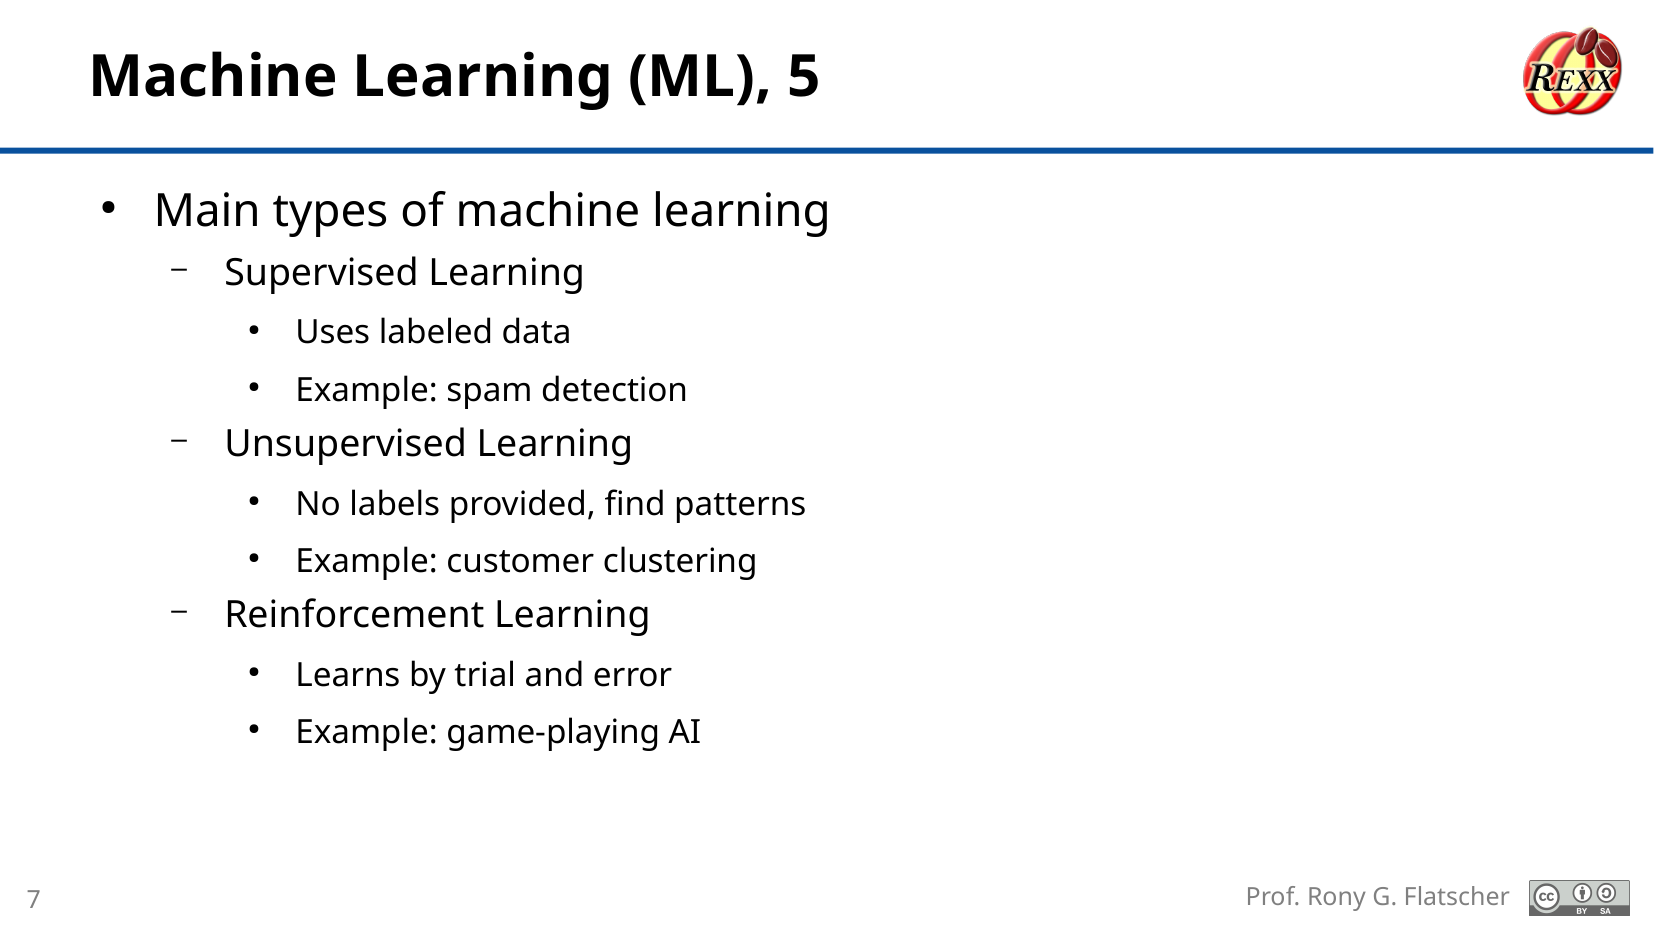

# Machine Learning (ML), 5
Main types of machine learning
Supervised Learning
Uses labeled data
Example: spam detection
Unsupervised Learning
No labels provided, find patterns
Example: customer clustering
Reinforcement Learning
Learns by trial and error
Example: game-playing AI